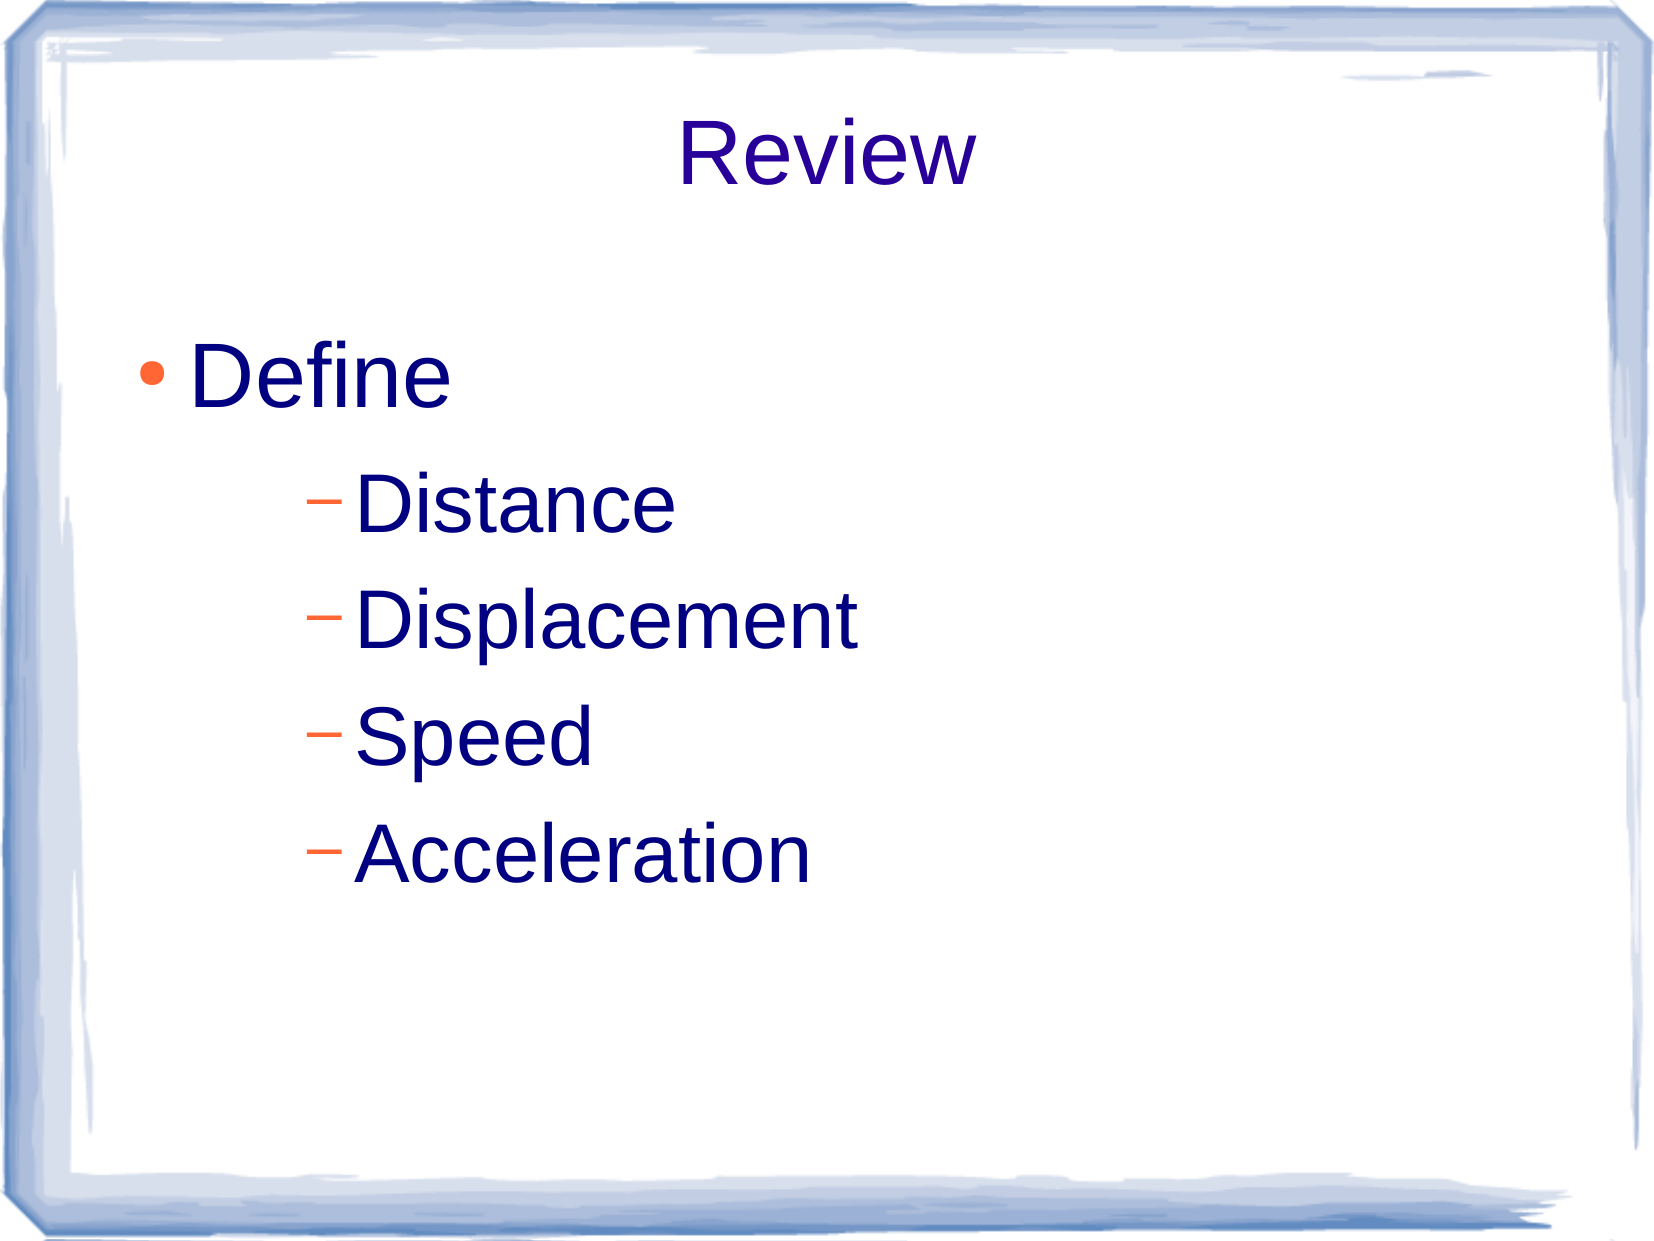

# Review
Define
Distance
Displacement
Speed
Acceleration